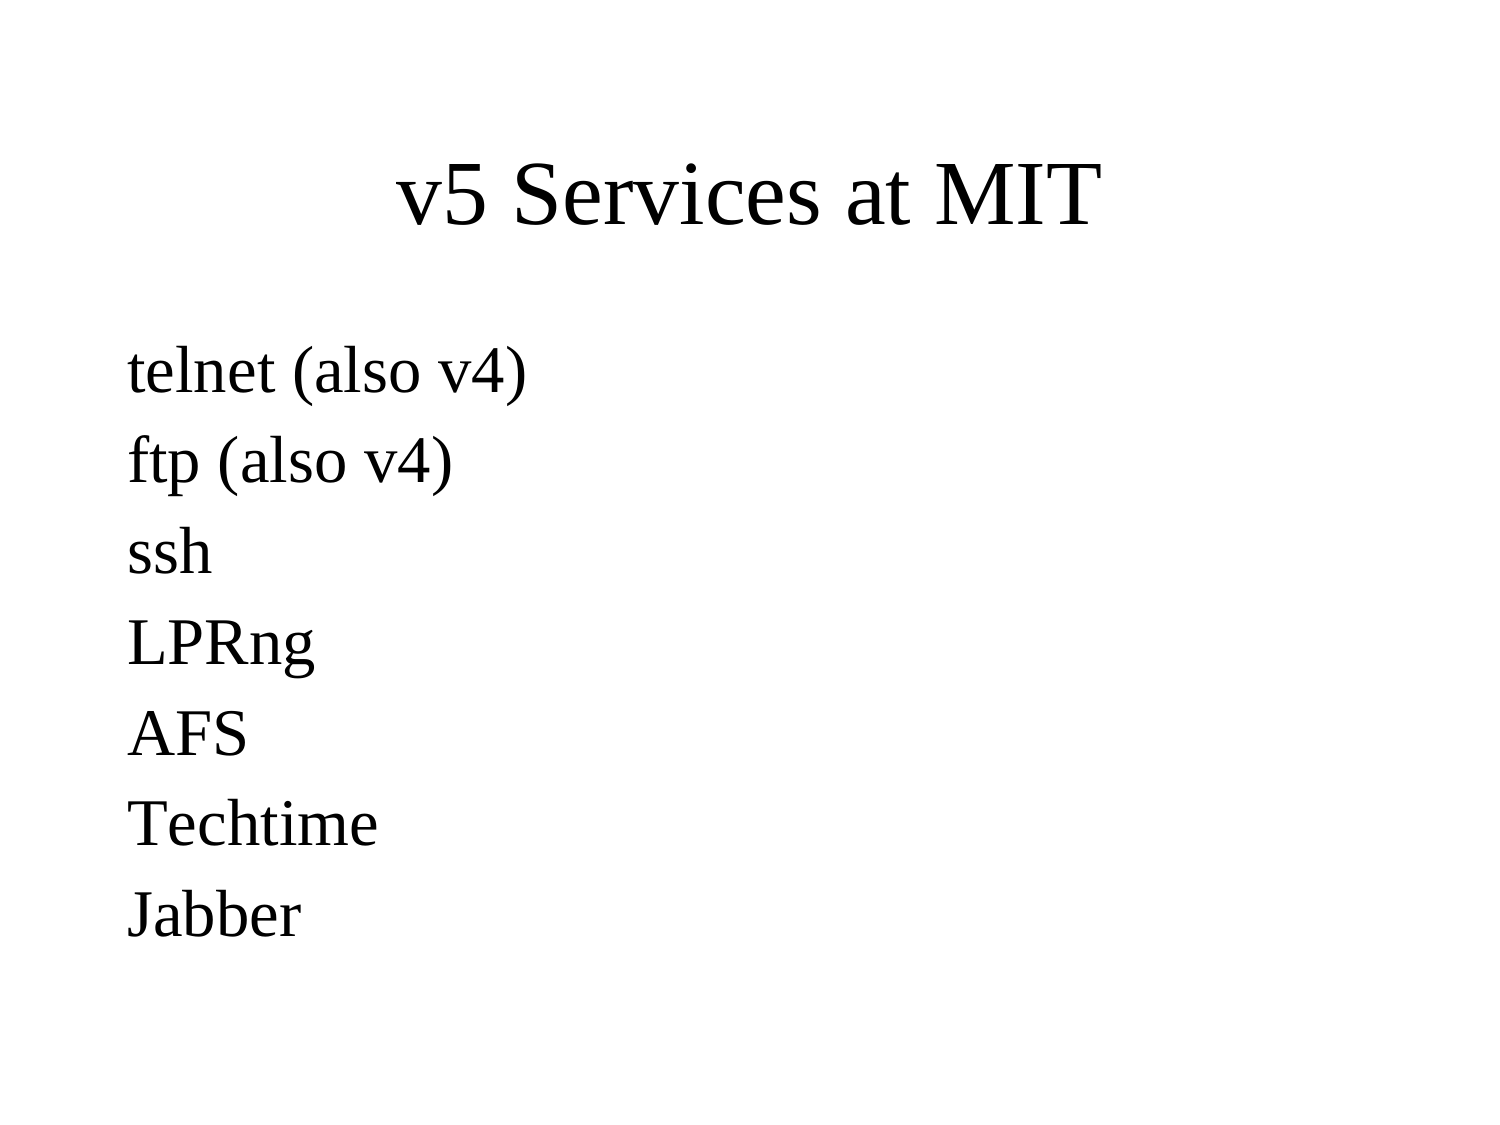

# v5 Services at MIT
telnet (also v4)
ftp (also v4)
ssh
LPRng
AFS
Techtime
Jabber